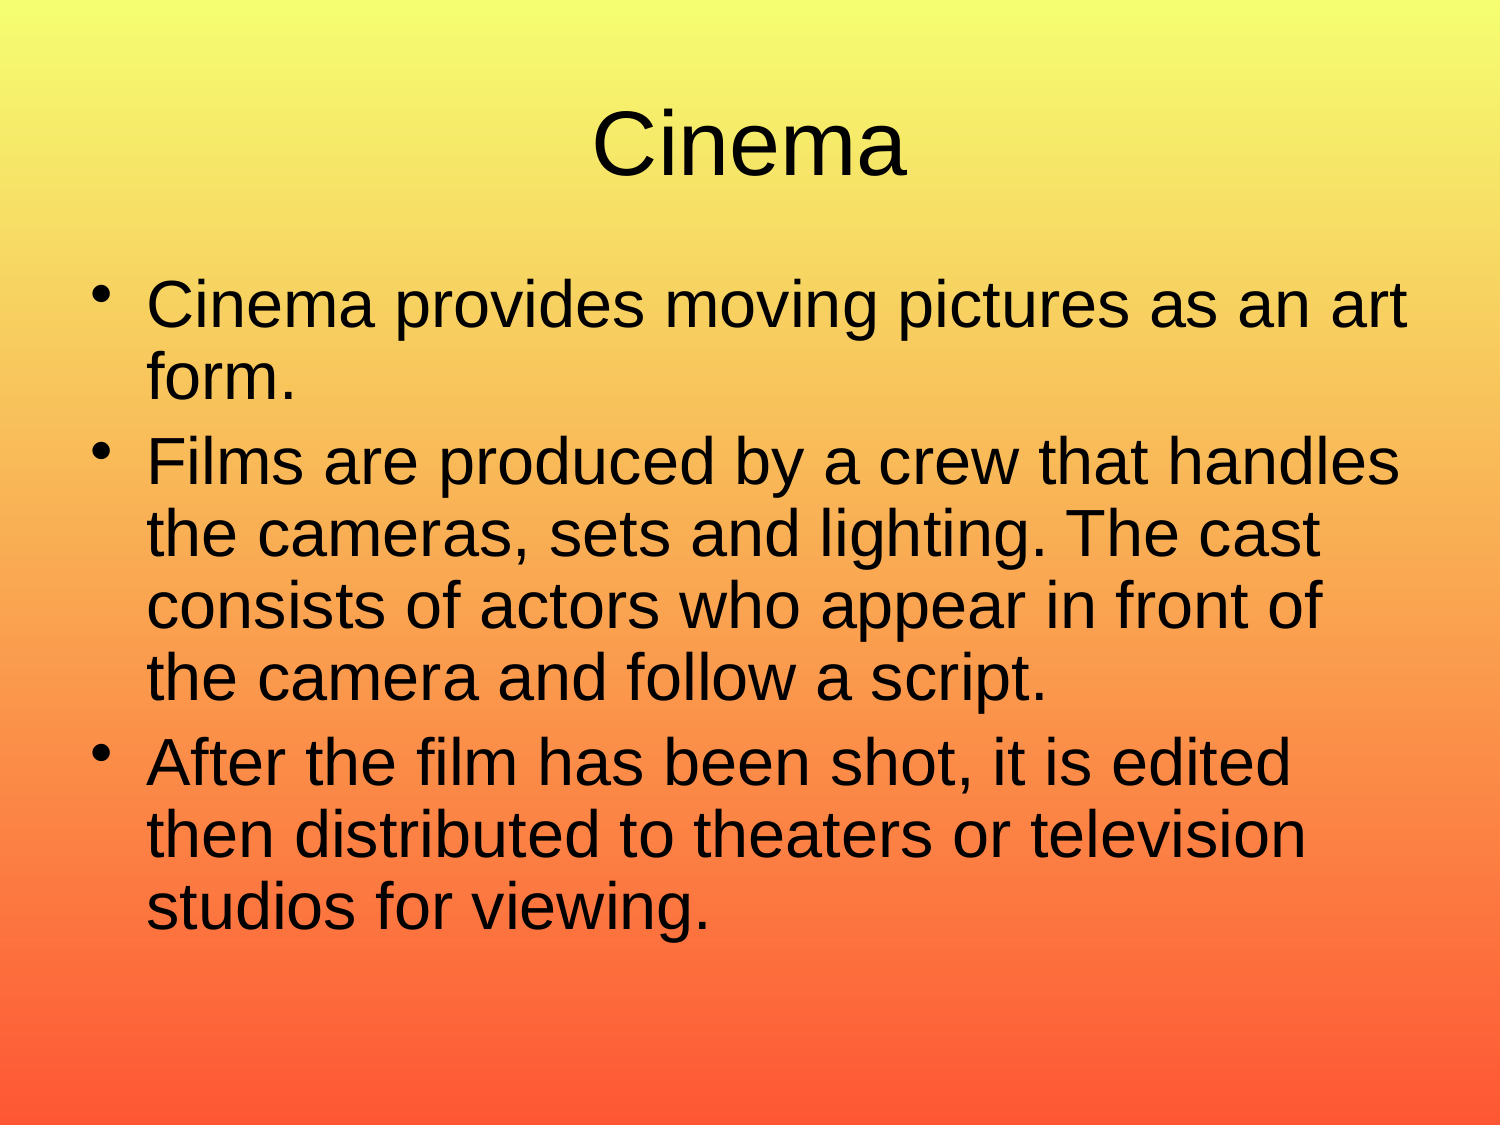

# Cinema
Cinema provides moving pictures as an art form.
Films are produced by a crew that handles the cameras, sets and lighting. The cast consists of actors who appear in front of the camera and follow a script.
After the film has been shot, it is edited then distributed to theaters or television studios for viewing.